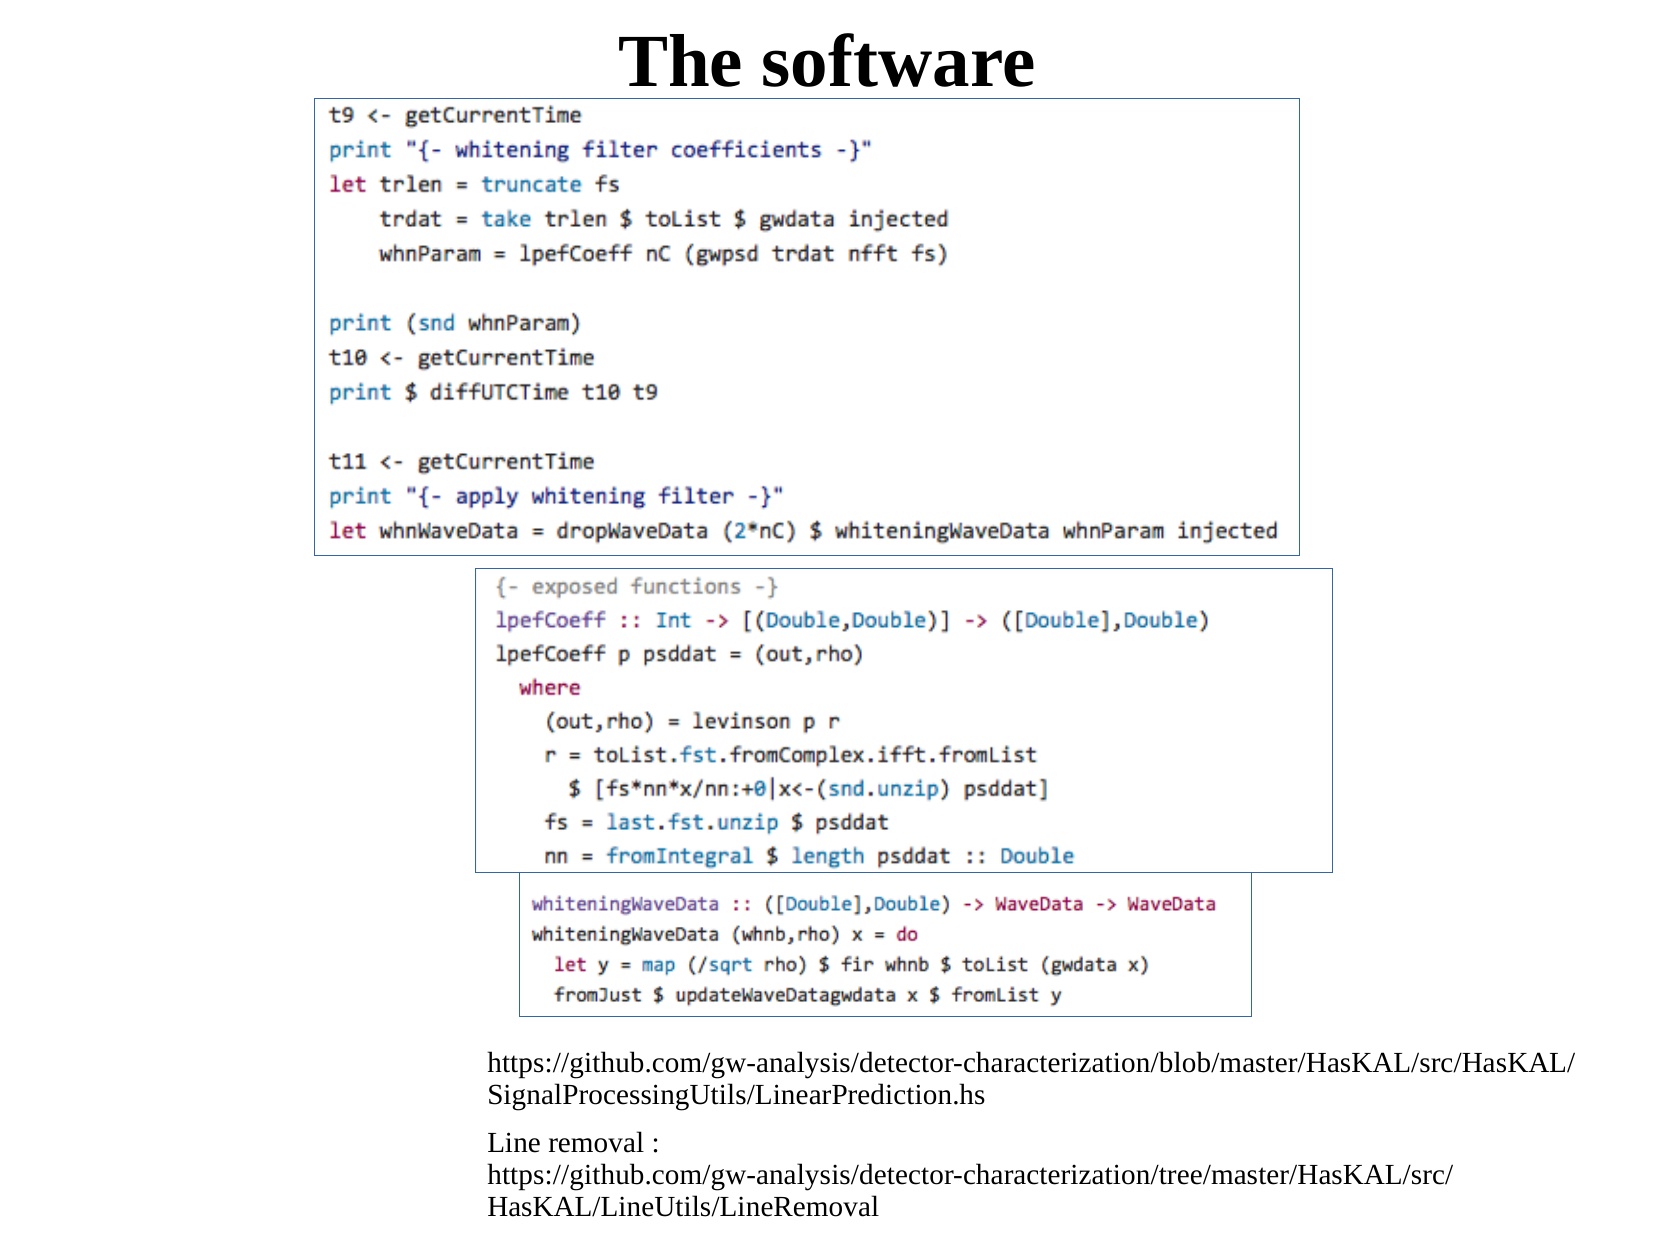

# The software
https://github.com/gw-analysis/detector-characterization/blob/master/HasKAL/src/HasKAL/SignalProcessingUtils/LinearPrediction.hs
Line removal :
https://github.com/gw-analysis/detector-characterization/tree/master/HasKAL/src/HasKAL/LineUtils/LineRemoval